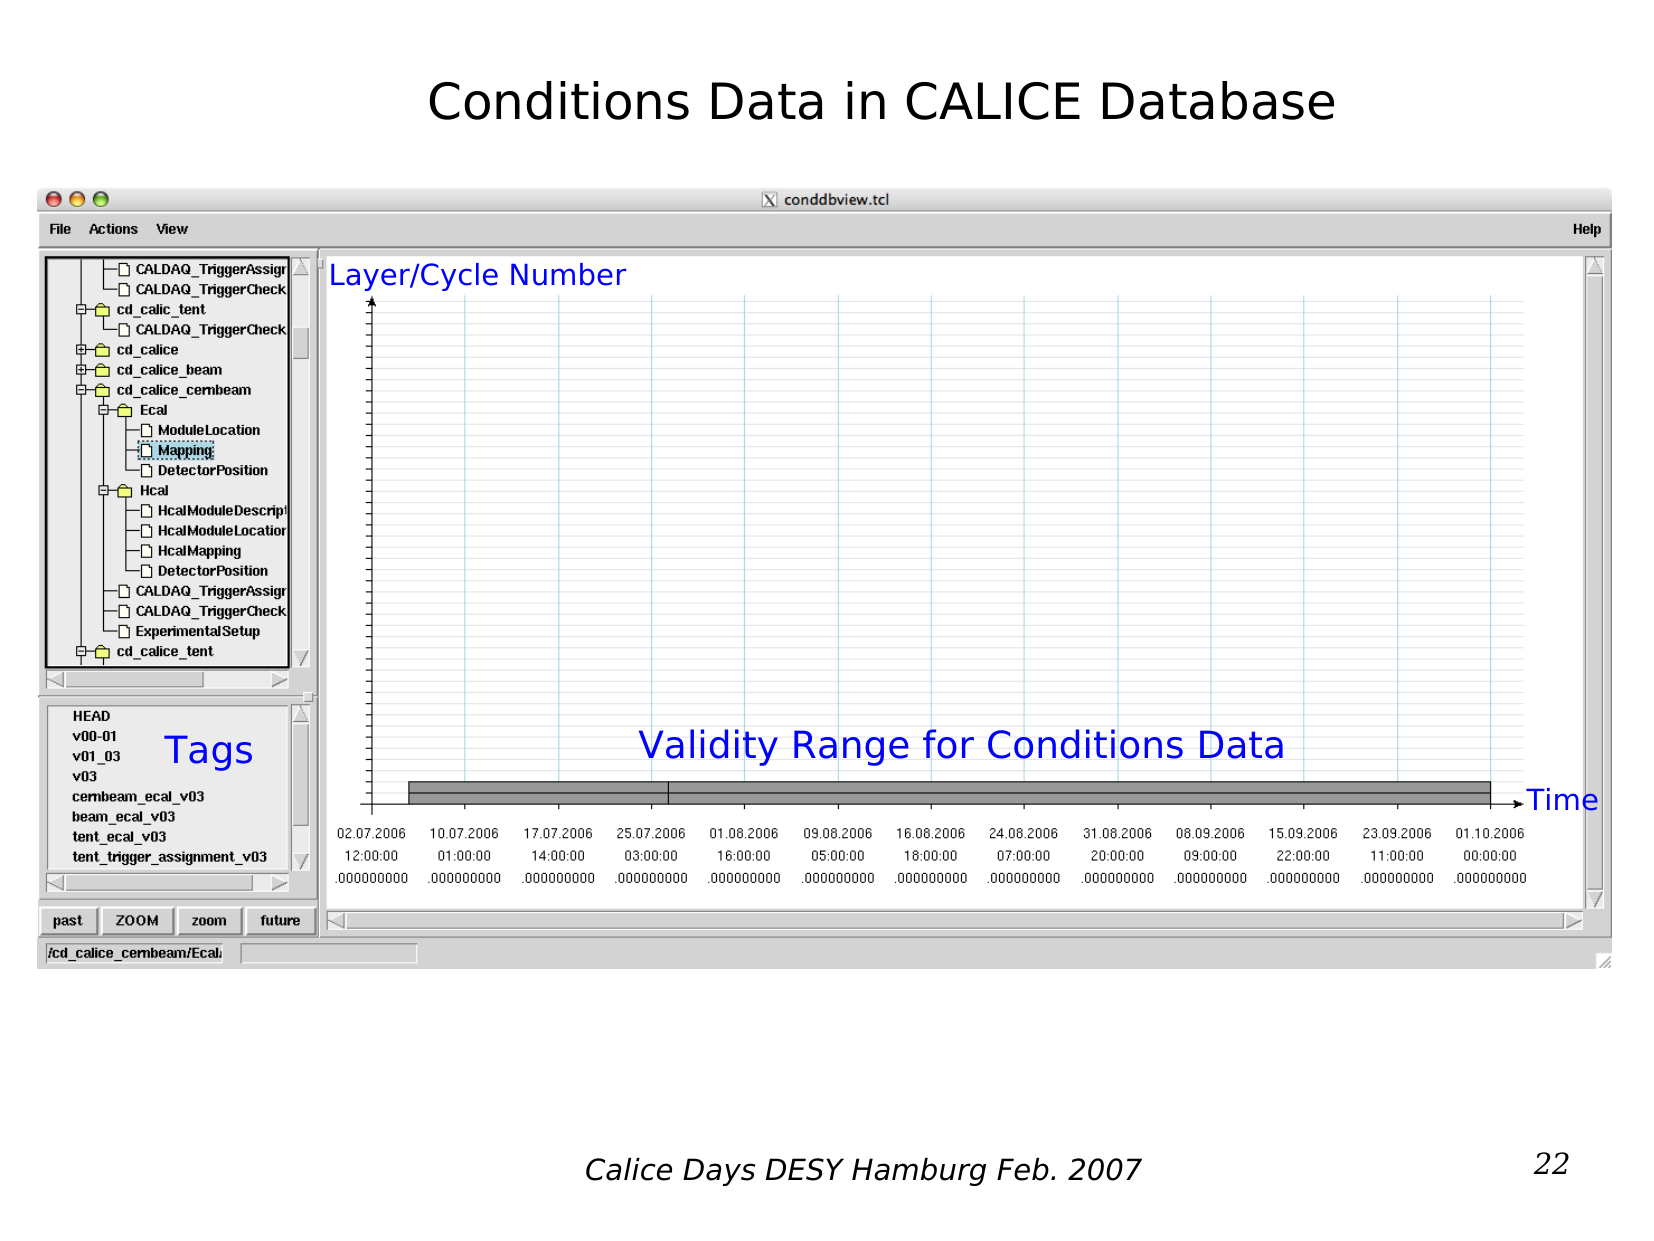

Conditions Data in CALICE Database
Layer/Cycle Number
Validity Range for Conditions Data
Tags
Time
22
ILC Detector Testbeam Workshop Jan. 07